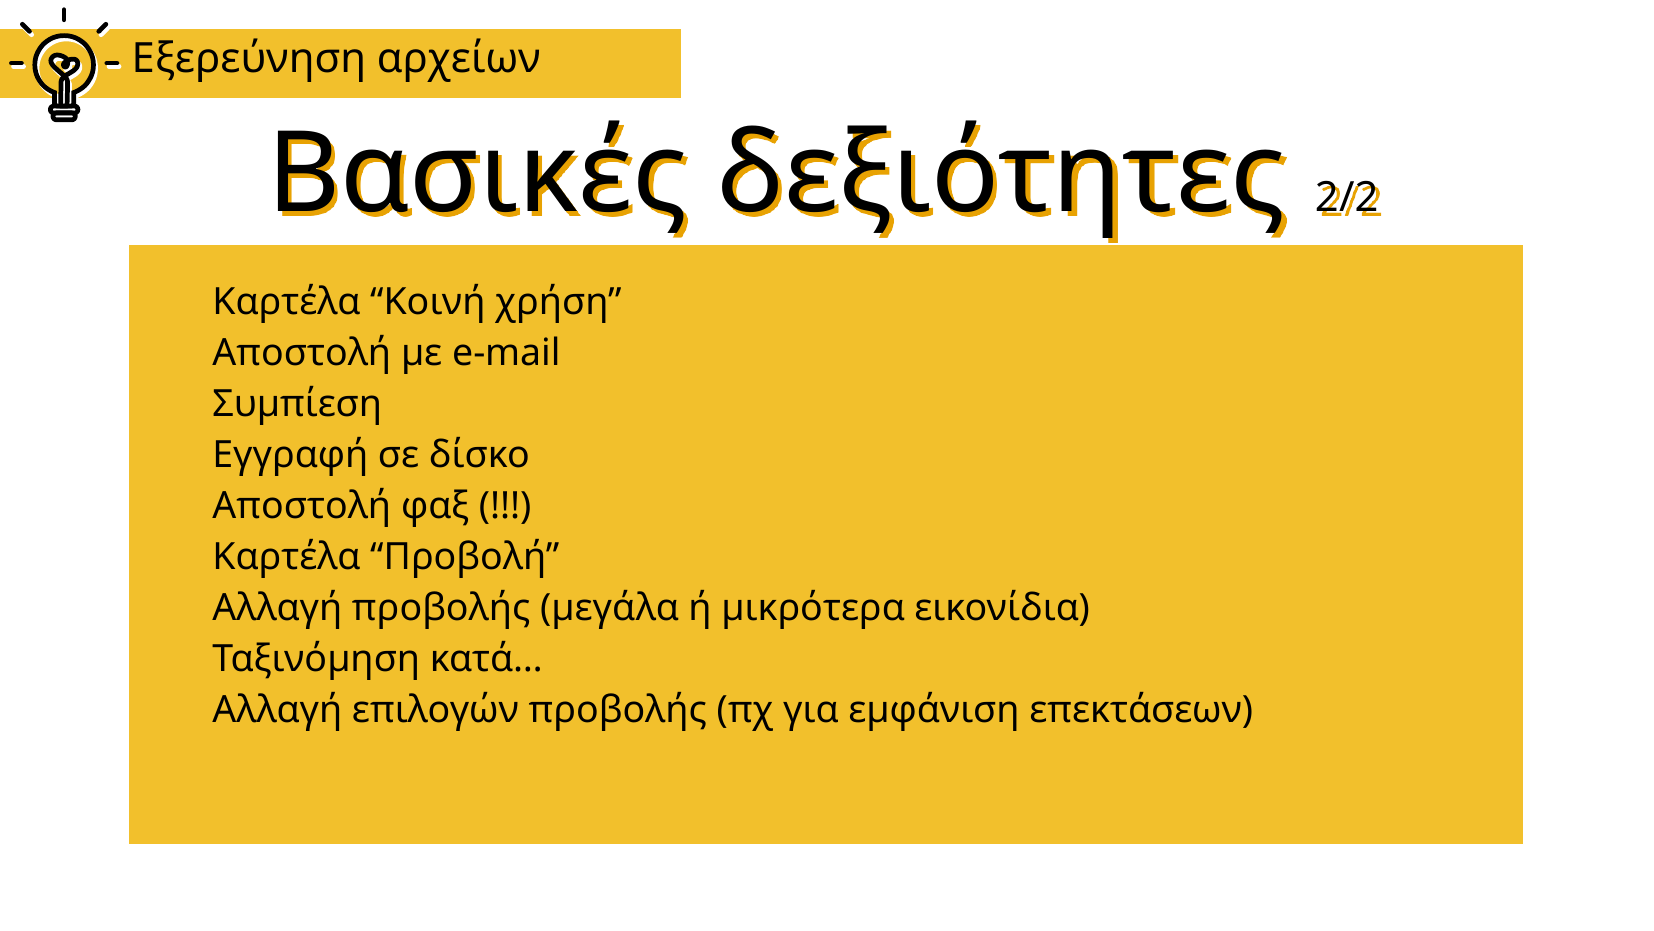

# Εξερεύνηση αρχείων
Βασικές δεξιότητες 2/2
Καρτέλα “Κοινή χρήση”
Αποστολή με e-mail
Συμπίεση
Εγγραφή σε δίσκο
Αποστολή φαξ (!!!)
Καρτέλα “Προβολή”
Αλλαγή προβολής (μεγάλα ή μικρότερα εικονίδια)
Ταξινόμηση κατά…
Αλλαγή επιλογών προβολής (πχ για εμφάνιση επεκτάσεων)